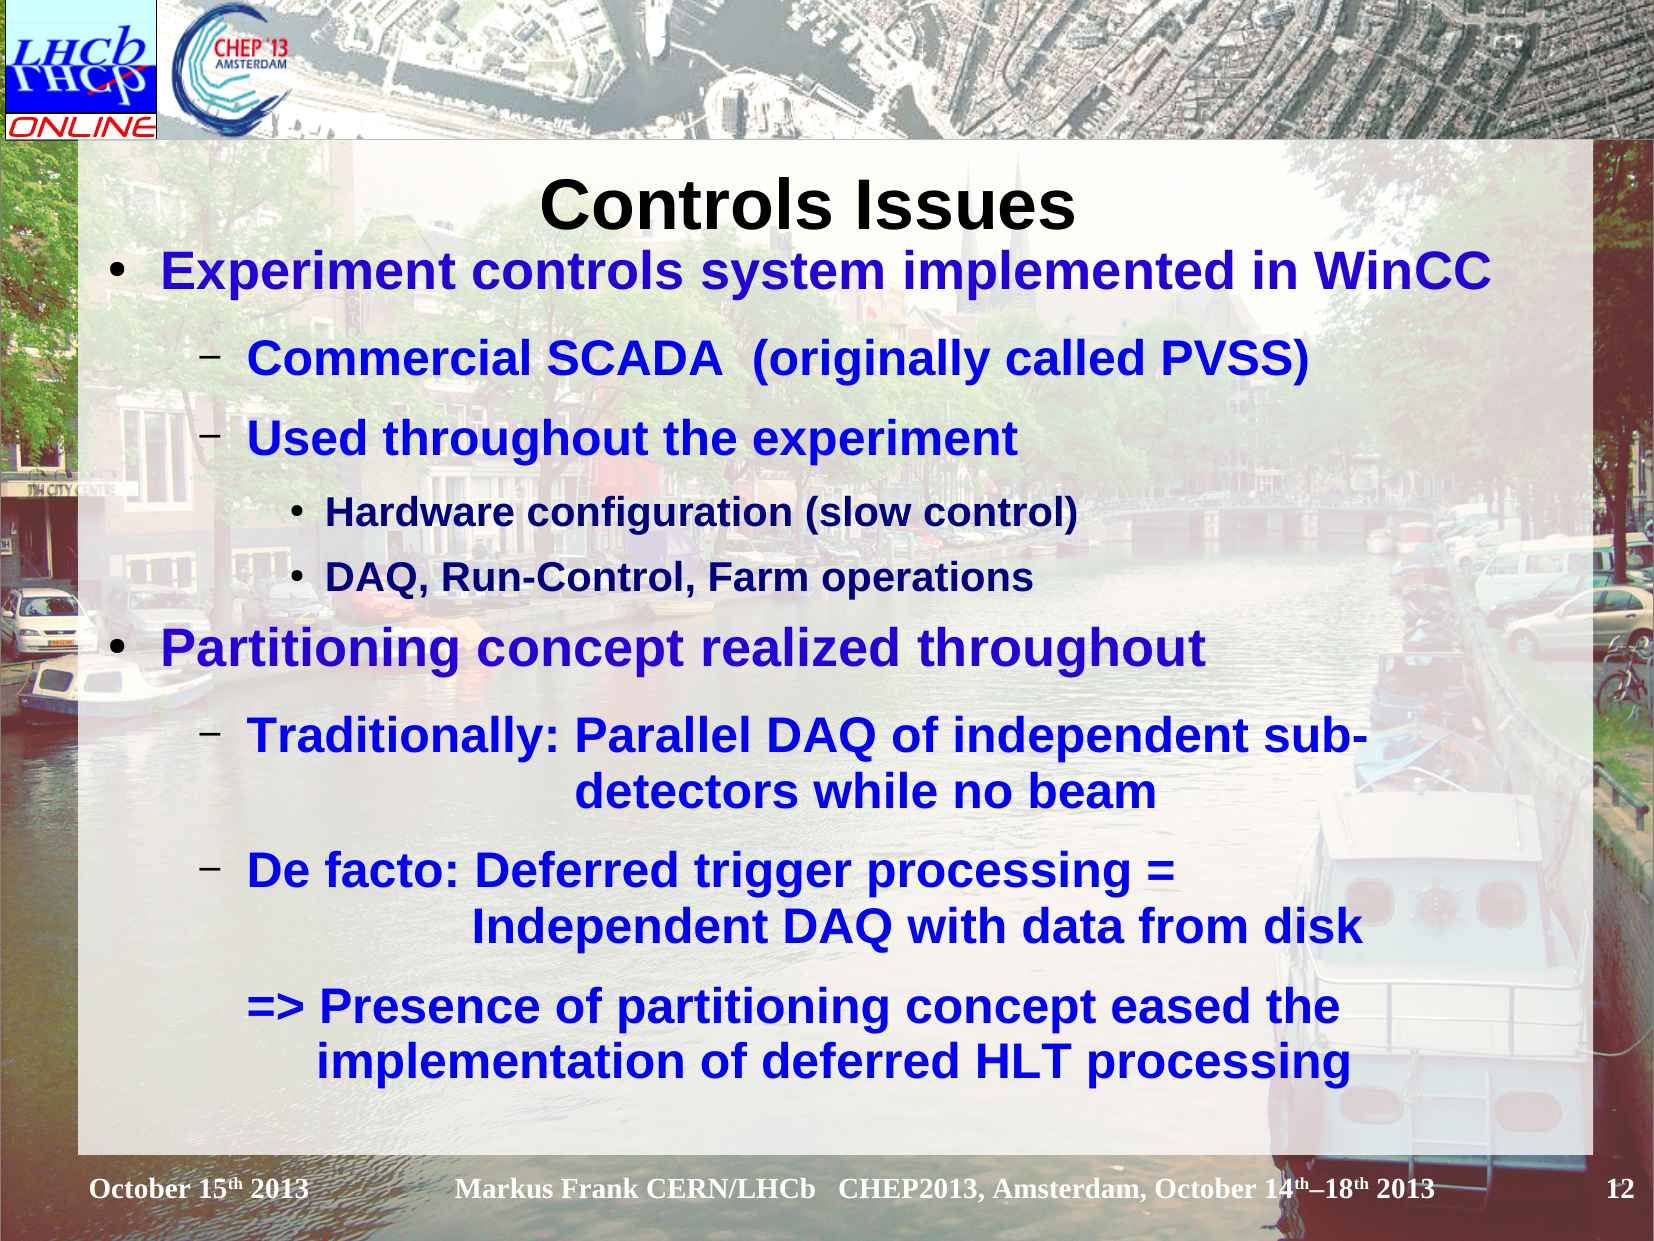

# Controls Issues
Experiment controls system implemented in WinCC
Commercial SCADA (originally called PVSS)
Used throughout the experiment
Hardware configuration (slow control)
DAQ, Run-Control, Farm operations
Partitioning concept realized throughout
Traditionally: Parallel DAQ of independent sub-
				 detectors while no beam
De facto: Deferred trigger processing =
			Independent DAQ with data from disk
=> Presence of partitioning concept eased the
 implementation of deferred HLT processing
12